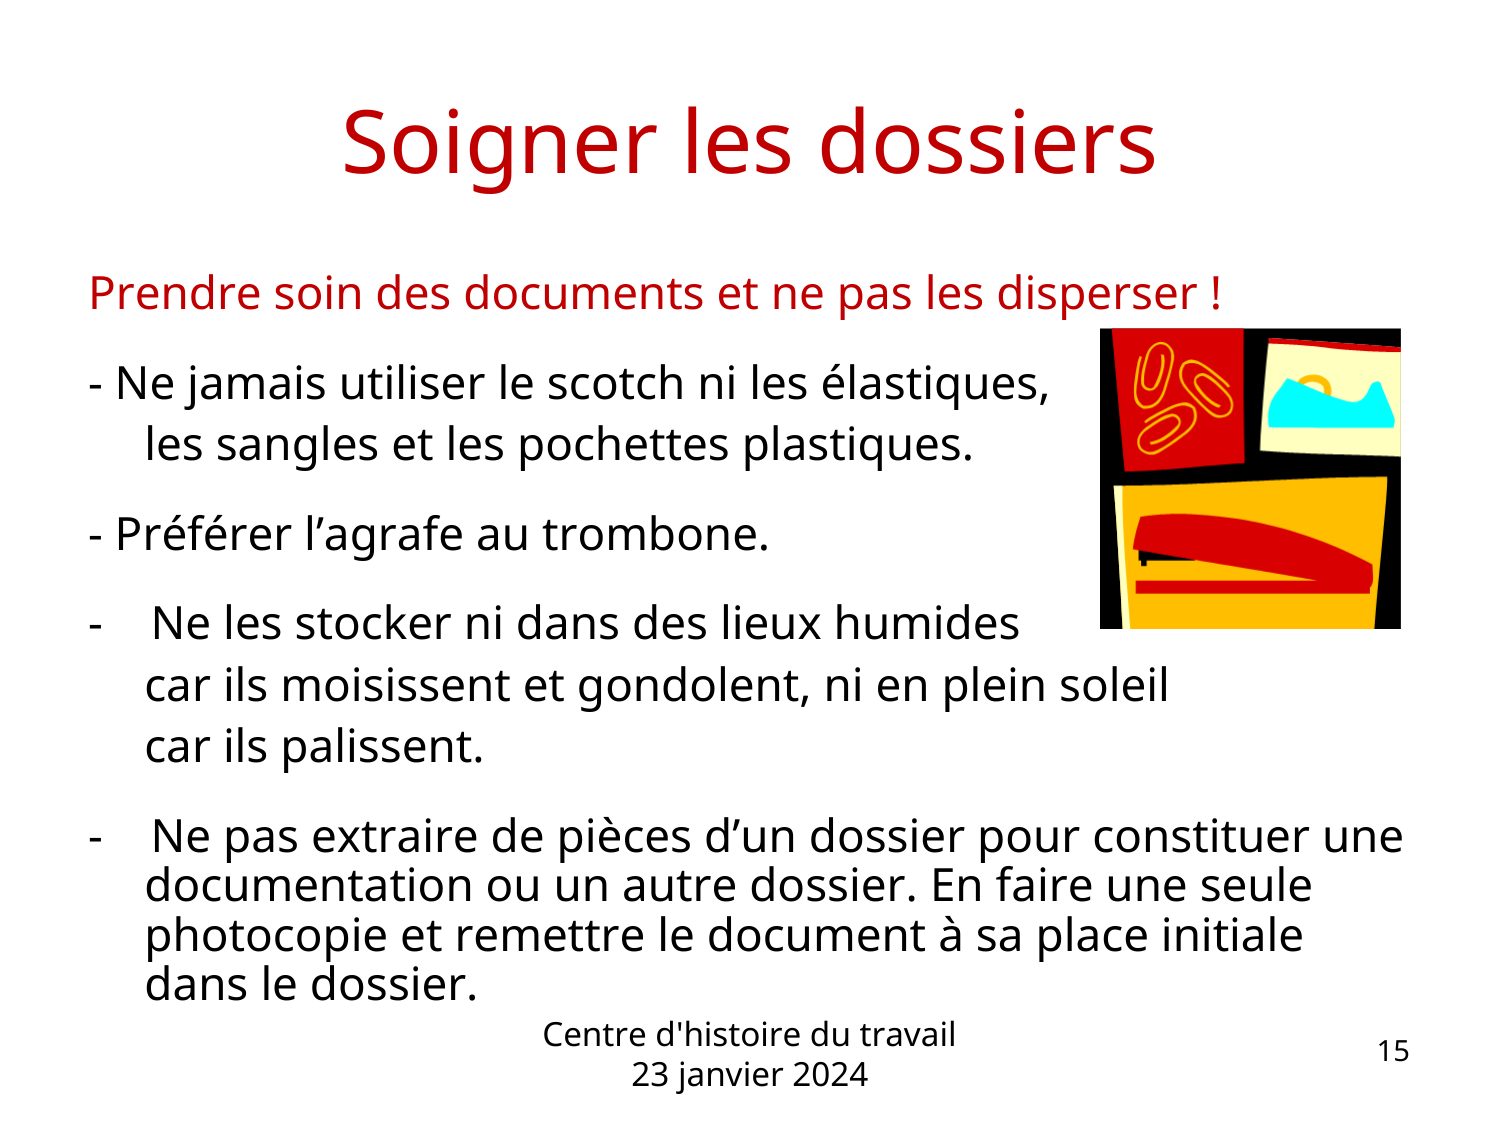

Soigner les dossiers
Prendre soin des documents et ne pas les disperser !
- Ne jamais utiliser le scotch ni les élastiques,
	les sangles et les pochettes plastiques.
- Préférer l’agrafe au trombone.
- Ne les stocker ni dans des lieux humides
	car ils moisissent et gondolent, ni en plein soleil
	car ils palissent.
- Ne pas extraire de pièces d’un dossier pour constituer une documentation ou un autre dossier. En faire une seule photocopie et remettre le document à sa place initiale dans le dossier.
Centre d'histoire du travail
23 janvier 2024